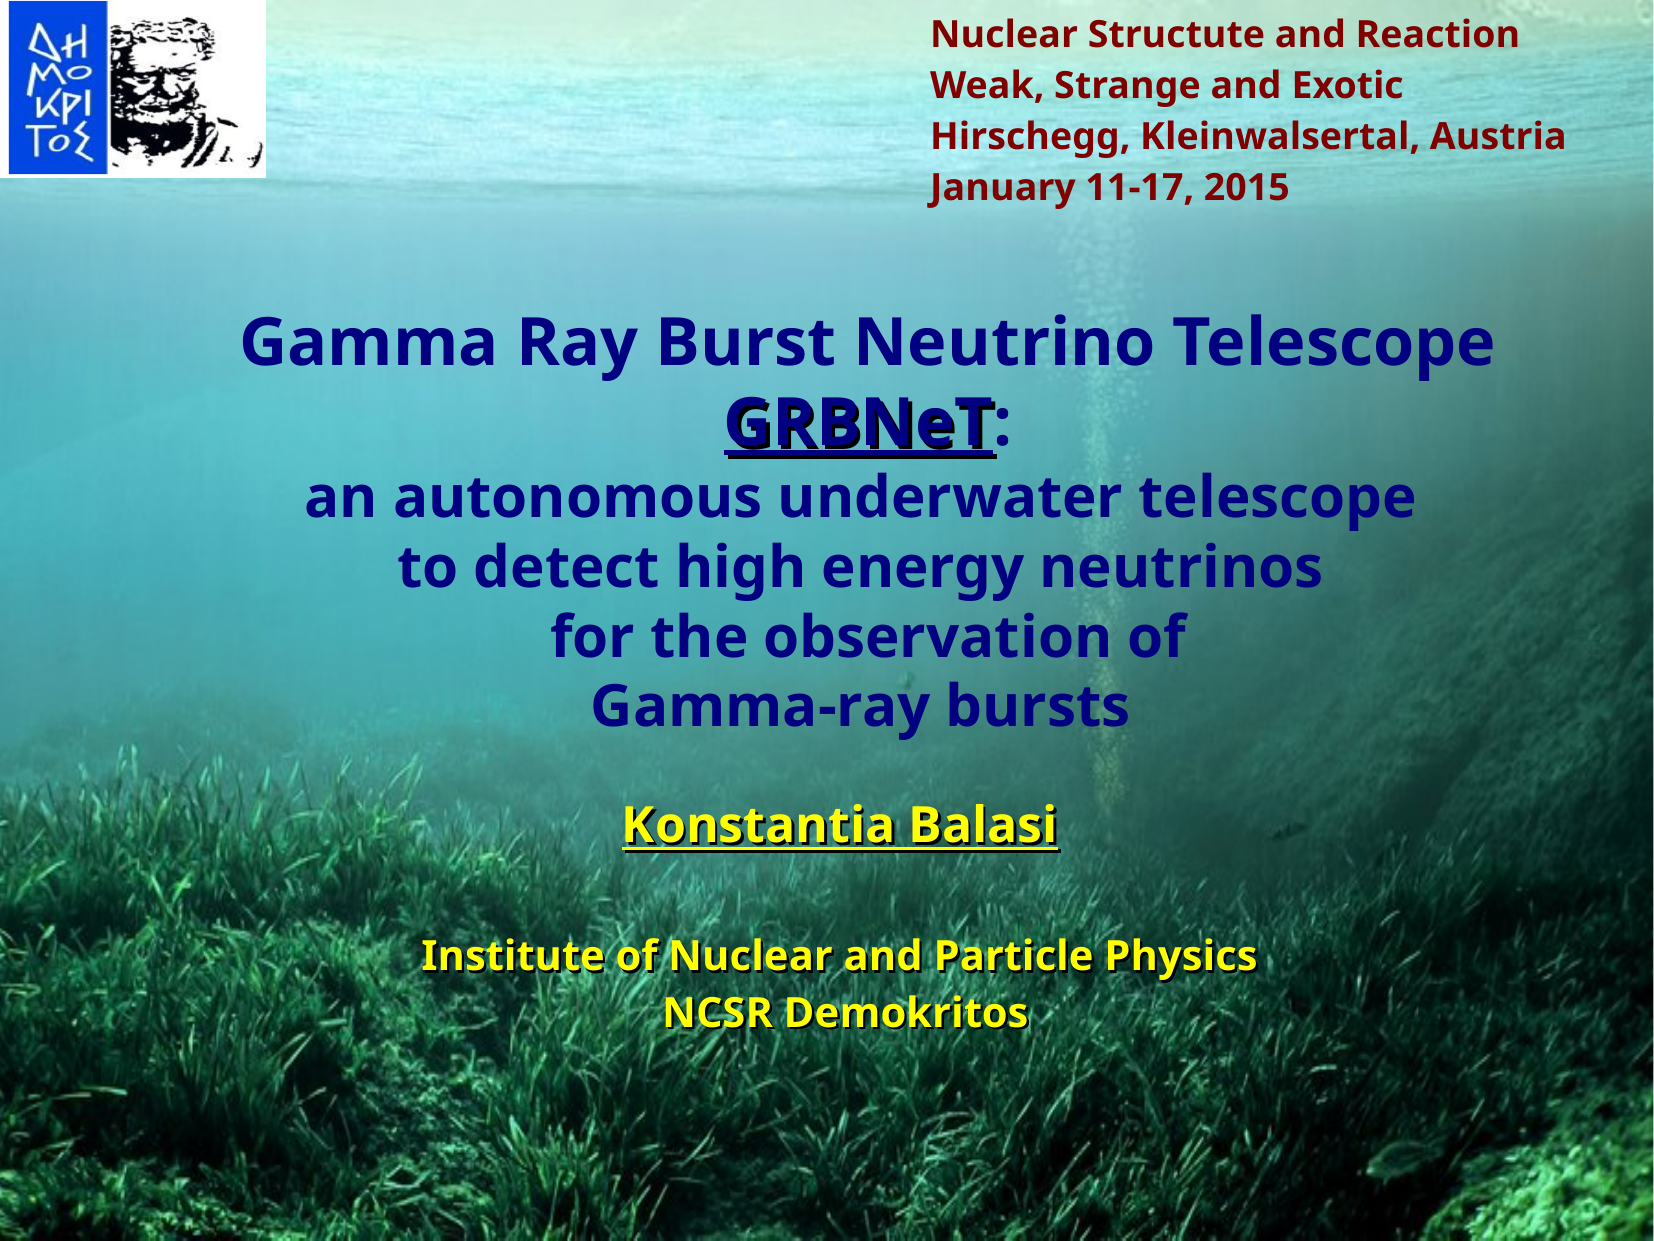

Nuclear Structute and Reaction
Weak, Strange and Exotic
Hirschegg, Kleinwalsertal, Austria
January 11-17, 2015
Gamma Ray Burst Neutrino Telescope
GRBNeT:
an autonomous underwater telescope
to detect high energy neutrinos
for the observation of
 Gamma-ray bursts
Konstantia Balasi
Institute of Nuclear and Particle Physics
 NCSR Demokritos